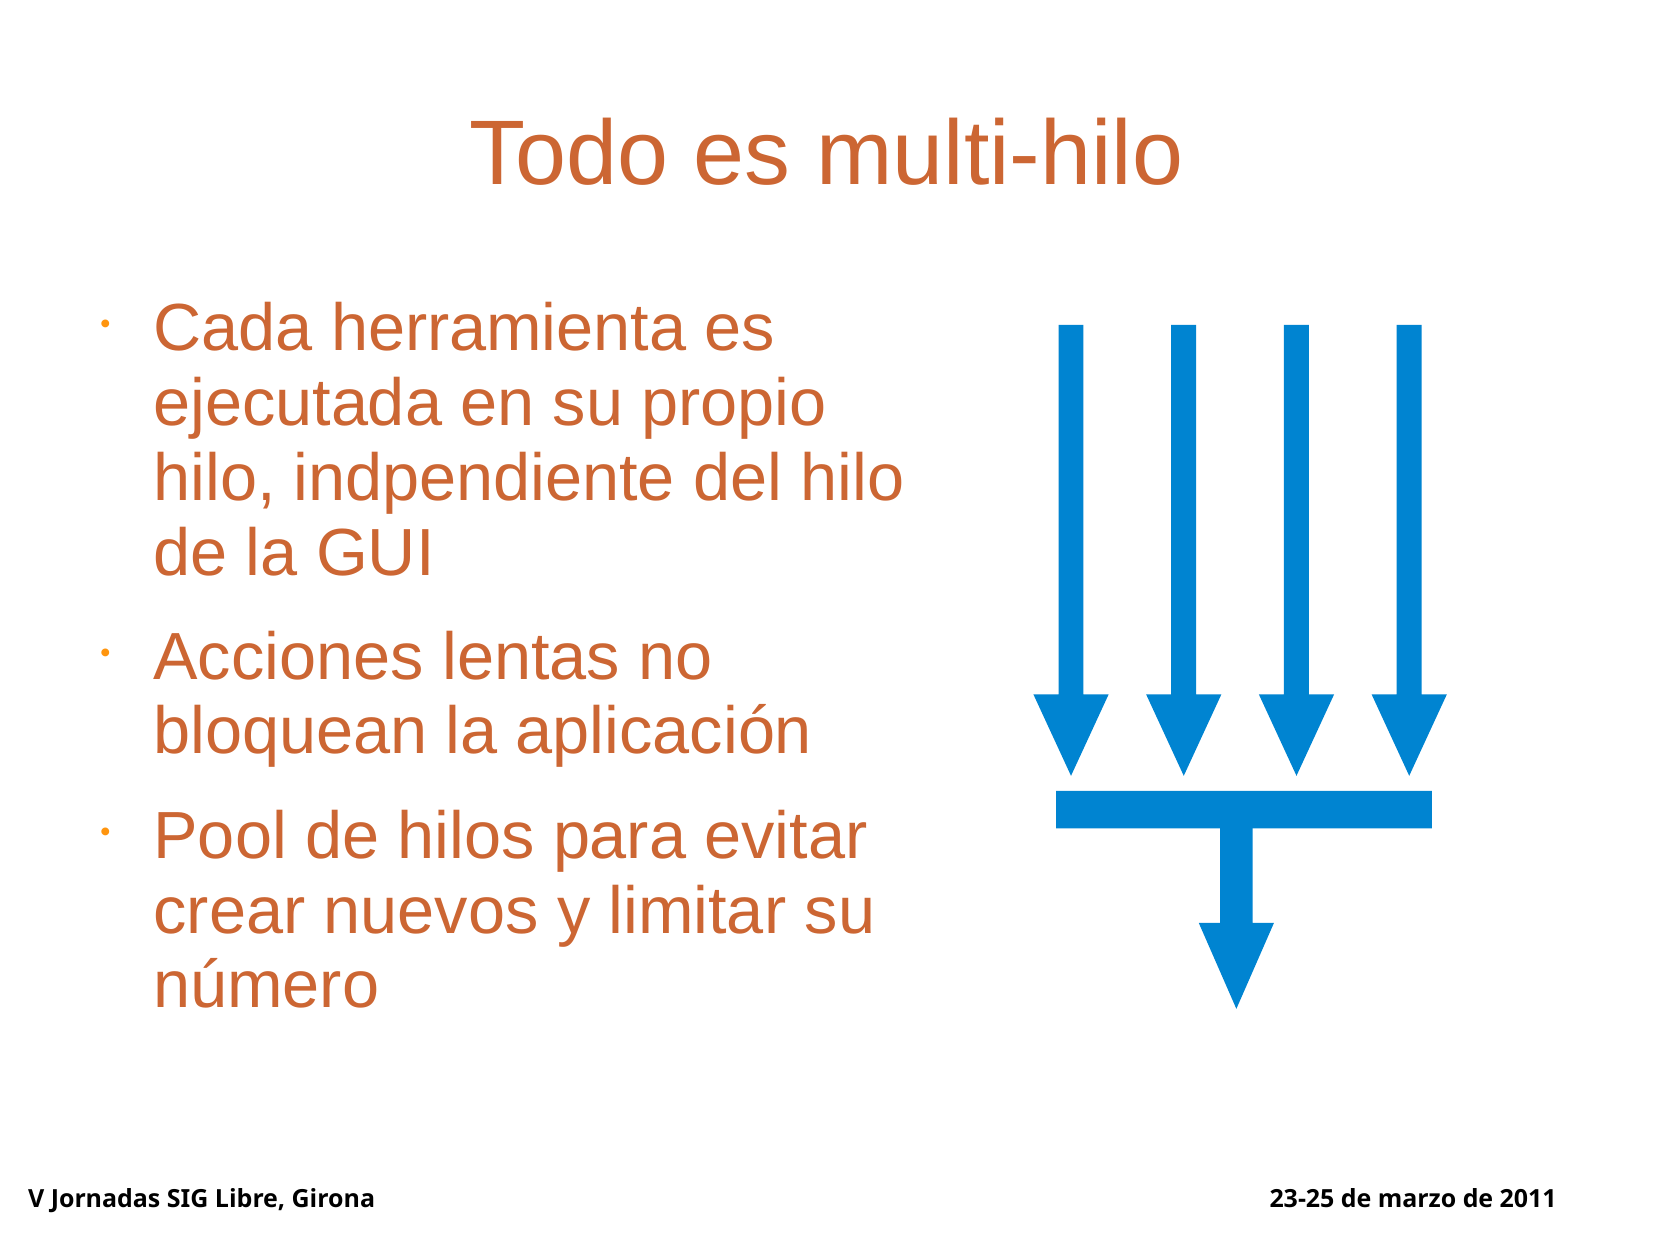

# Todo es multi-hilo
Cada herramienta es ejecutada en su propio hilo, indpendiente del hilo de la GUI
Acciones lentas no bloquean la aplicación
Pool de hilos para evitar crear nuevos y limitar su número